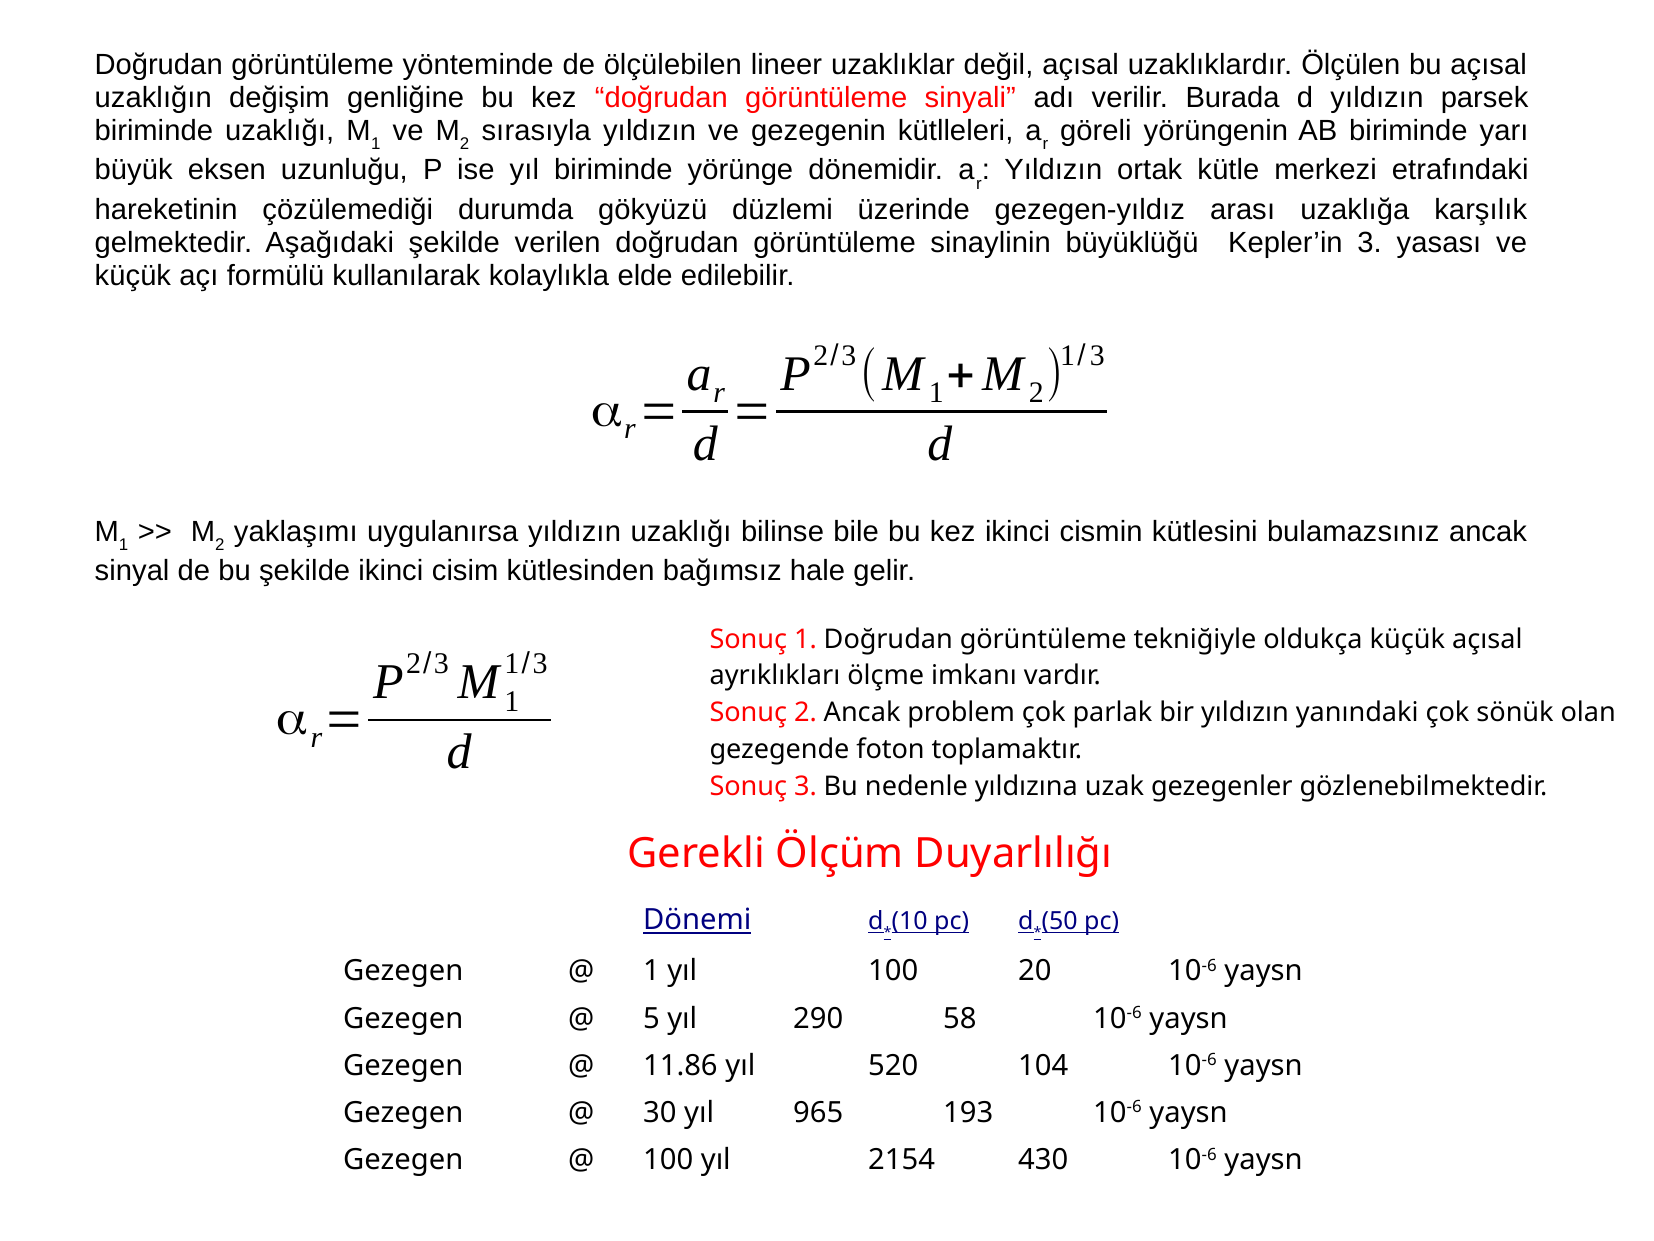

Doğrudan görüntüleme yönteminde de ölçülebilen lineer uzaklıklar değil, açısal uzaklıklardır. Ölçülen bu açısal uzaklığın değişim genliğine bu kez “doğrudan görüntüleme sinyali” adı verilir. Burada d yıldızın parsek biriminde uzaklığı, M1 ve M2 sırasıyla yıldızın ve gezegenin kütlleleri, ar göreli yörüngenin AB biriminde yarı büyük eksen uzunluğu, P ise yıl biriminde yörünge dönemidir. ar: Yıldızın ortak kütle merkezi etrafındaki hareketinin çözülemediği durumda gökyüzü düzlemi üzerinde gezegen-yıldız arası uzaklığa karşılık gelmektedir. Aşağıdaki şekilde verilen doğrudan görüntüleme sinaylinin büyüklüğü Kepler’in 3. yasası ve küçük açı formülü kullanılarak kolaylıkla elde edilebilir.
M1 >> M2 yaklaşımı uygulanırsa yıldızın uzaklığı bilinse bile bu kez ikinci cismin kütlesini bulamazsınız ancak sinyal de bu şekilde ikinci cisim kütlesinden bağımsız hale gelir.
Sonuç 1. Doğrudan görüntüleme tekniğiyle oldukça küçük açısal ayrıklıkları ölçme imkanı vardır.
Sonuç 2. Ancak problem çok parlak bir yıldızın yanındaki çok sönük olan gezegende foton toplamaktır.
Sonuç 3. Bu nedenle yıldızına uzak gezegenler gözlenebilmektedir.
Gerekli Ölçüm Duyarlılığı
				Dönemi		d*(10 pc)	d*(50 pc)
Gezegen 		@ 	1 yıl 			100		20		10-6 yaysn
Gezegen		@ 	5 yıl 		290		58		10-6 yaysn
Gezegen		@ 	11.86 yıl	 	520		104		10-6 yaysn
Gezegen 		@ 	30 yıl		965		193		10-6 yaysn
Gezegen 		@ 	100 yıl		2154		430		10-6 yaysn